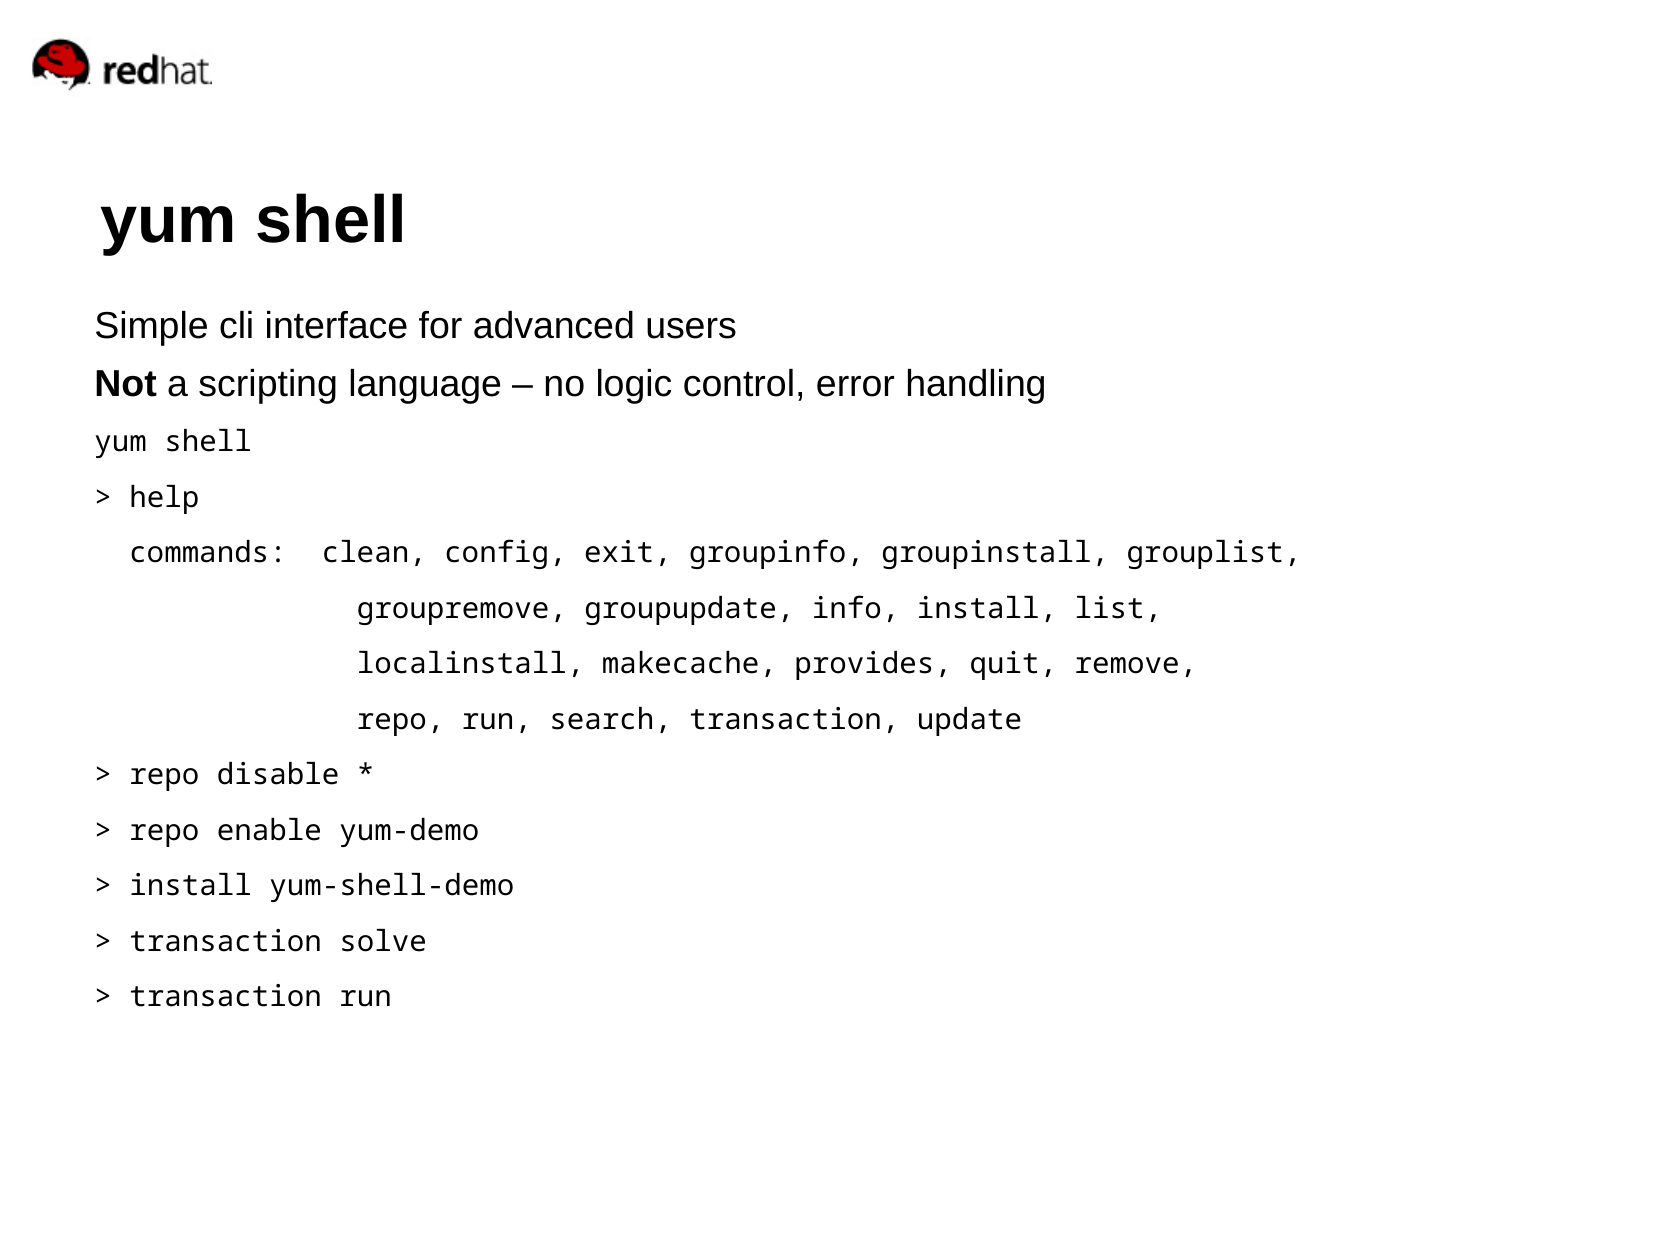

# yum shell
Simple cli interface for advanced users
Not a scripting language – no logic control, error handling
yum shell
> help
 commands: clean, config, exit, groupinfo, groupinstall, grouplist,
 groupremove, groupupdate, info, install, list,
 localinstall, makecache, provides, quit, remove,
 repo, run, search, transaction, update
> repo disable *
> repo enable yum-demo
> install yum-shell-demo
> transaction solve
> transaction run